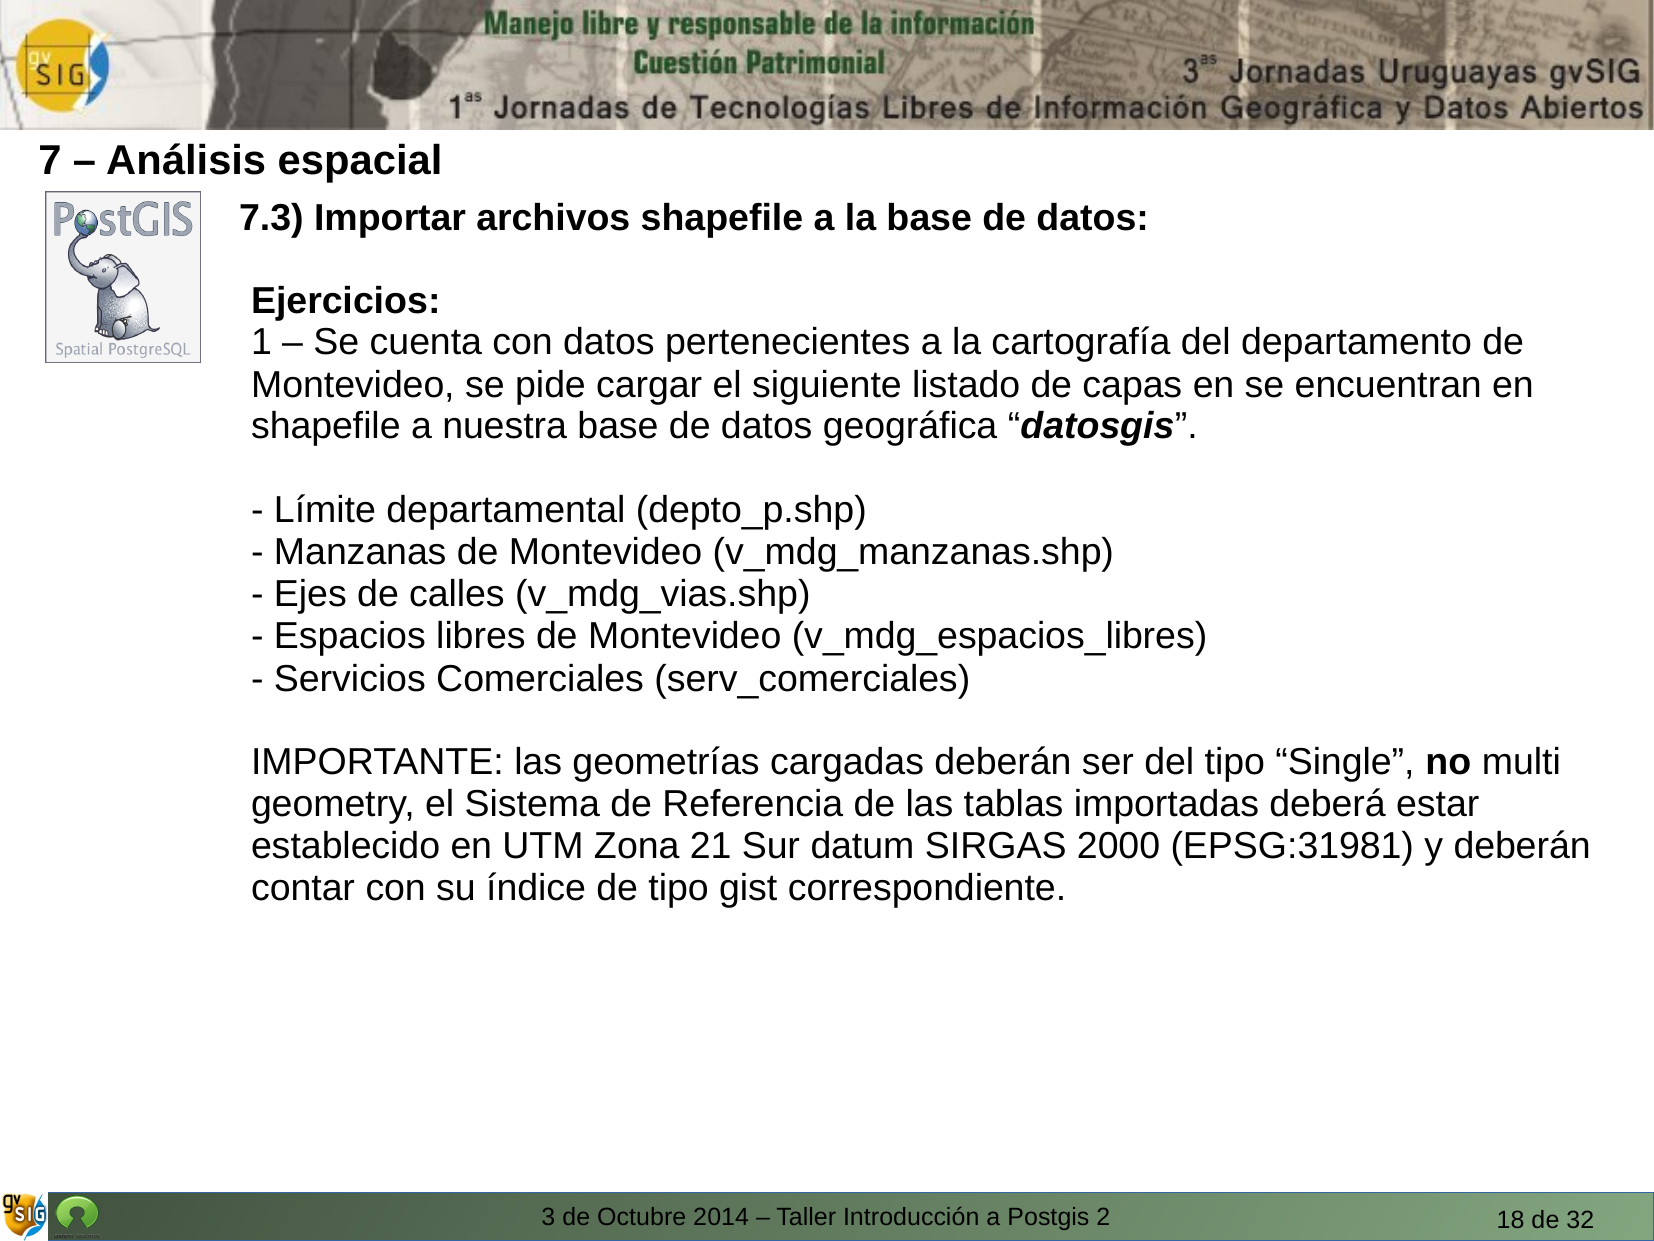

7 – Análisis espacial
7.3) Importar archivos shapefile a la base de datos:
Ejercicios:
1 – Se cuenta con datos pertenecientes a la cartografía del departamento de Montevideo, se pide cargar el siguiente listado de capas en se encuentran en shapefile a nuestra base de datos geográfica “datosgis”.
- Límite departamental (depto_p.shp)
- Manzanas de Montevideo (v_mdg_manzanas.shp)
- Ejes de calles (v_mdg_vias.shp)
- Espacios libres de Montevideo (v_mdg_espacios_libres)
- Servicios Comerciales (serv_comerciales)
IMPORTANTE: las geometrías cargadas deberán ser del tipo “Single”, no multi geometry, el Sistema de Referencia de las tablas importadas deberá estar establecido en UTM Zona 21 Sur datum SIRGAS 2000 (EPSG:31981) y deberán contar con su índice de tipo gist correspondiente.
3 de Octubre 2014 – Taller Introducción a Postgis 2
 de 32